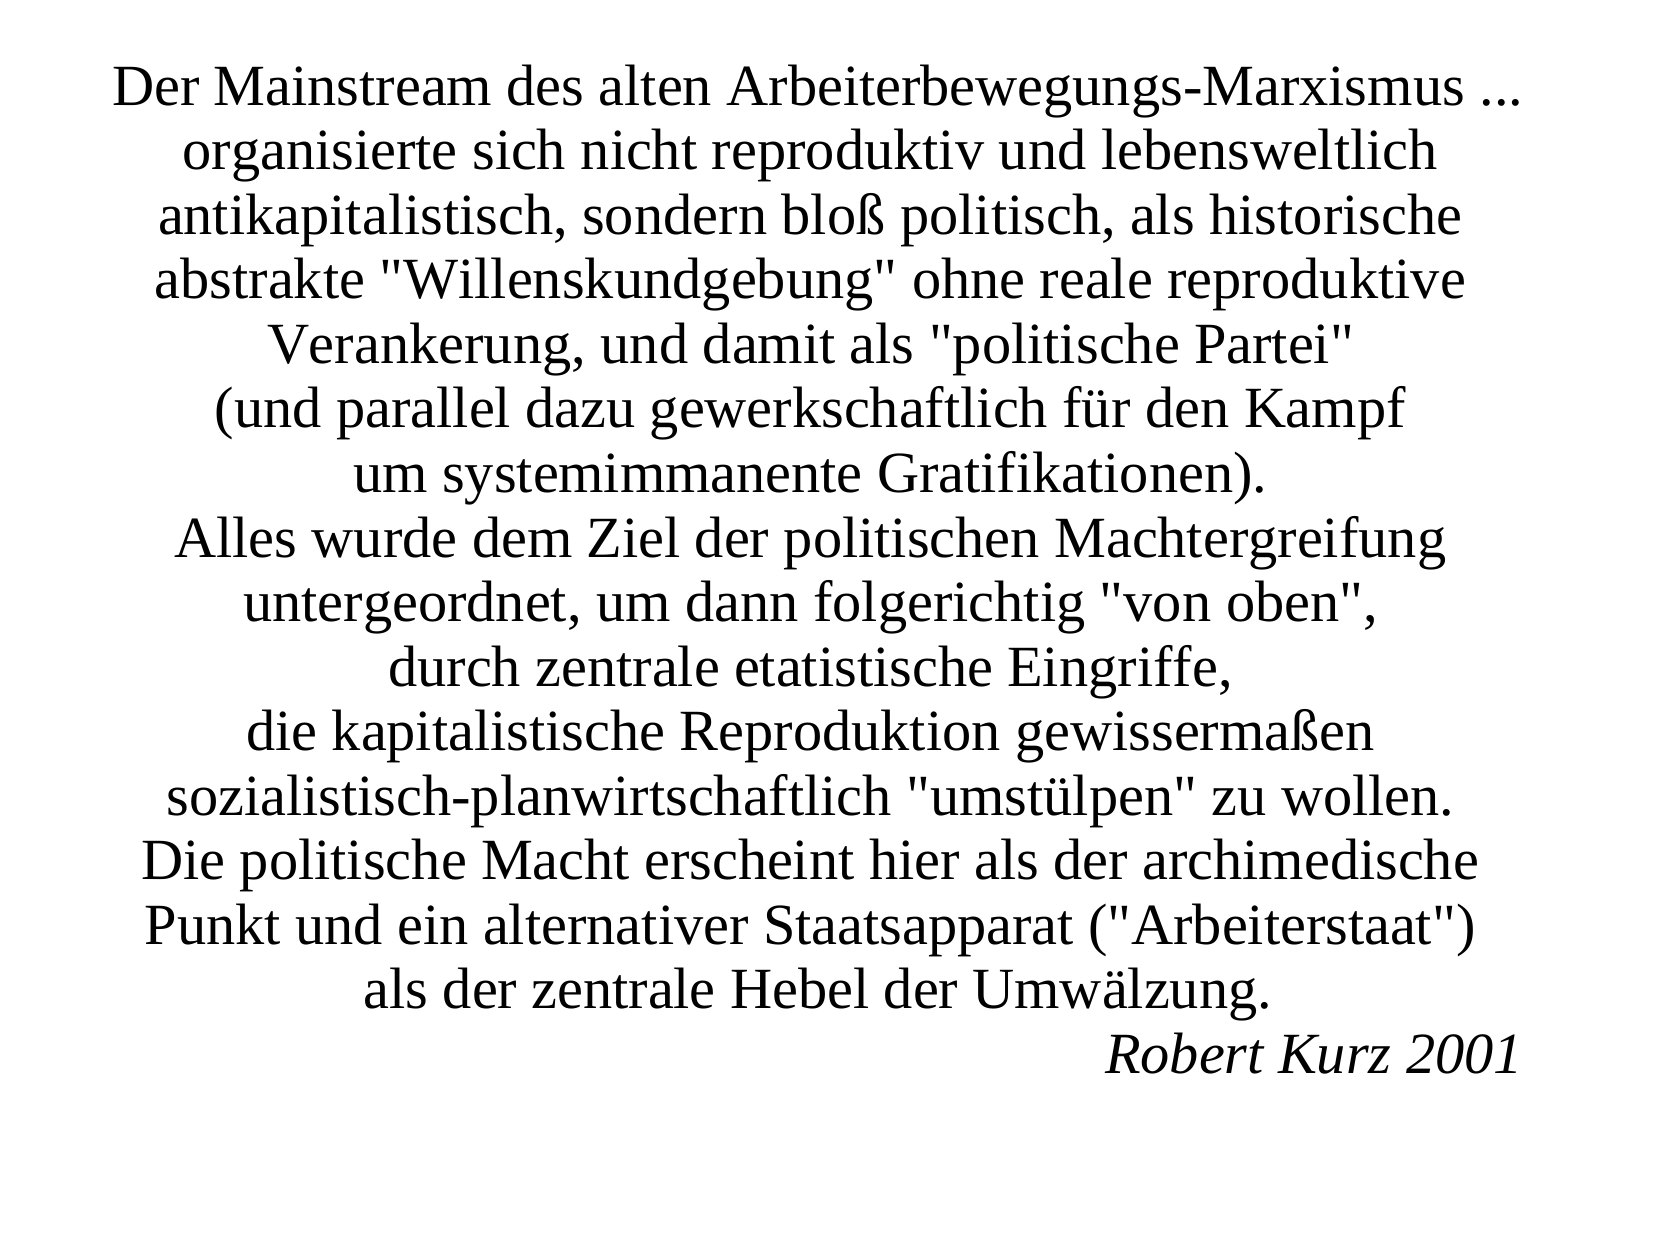

Der Mainstream des alten Arbeiterbewegungs-Marxismus ...
organisierte sich nicht reproduktiv und lebensweltlich
antikapitalistisch, sondern bloß politisch, als historische
abstrakte "Willenskundgebung" ohne reale reproduktive
Verankerung, und damit als "politische Partei"
(und parallel dazu gewerkschaftlich für den Kampf
um systemimmanente Gratifikationen).
Alles wurde dem Ziel der politischen Machtergreifung
untergeordnet, um dann folgerichtig "von oben",
durch zentrale etatistische Eingriffe,
die kapitalistische Reproduktion gewissermaßen
sozialistisch-planwirtschaftlich "umstülpen" zu wollen.
Die politische Macht erscheint hier als der archimedische
Punkt und ein alternativer Staatsapparat ("Arbeiterstaat")
als der zentrale Hebel der Umwälzung.
Robert Kurz 2001